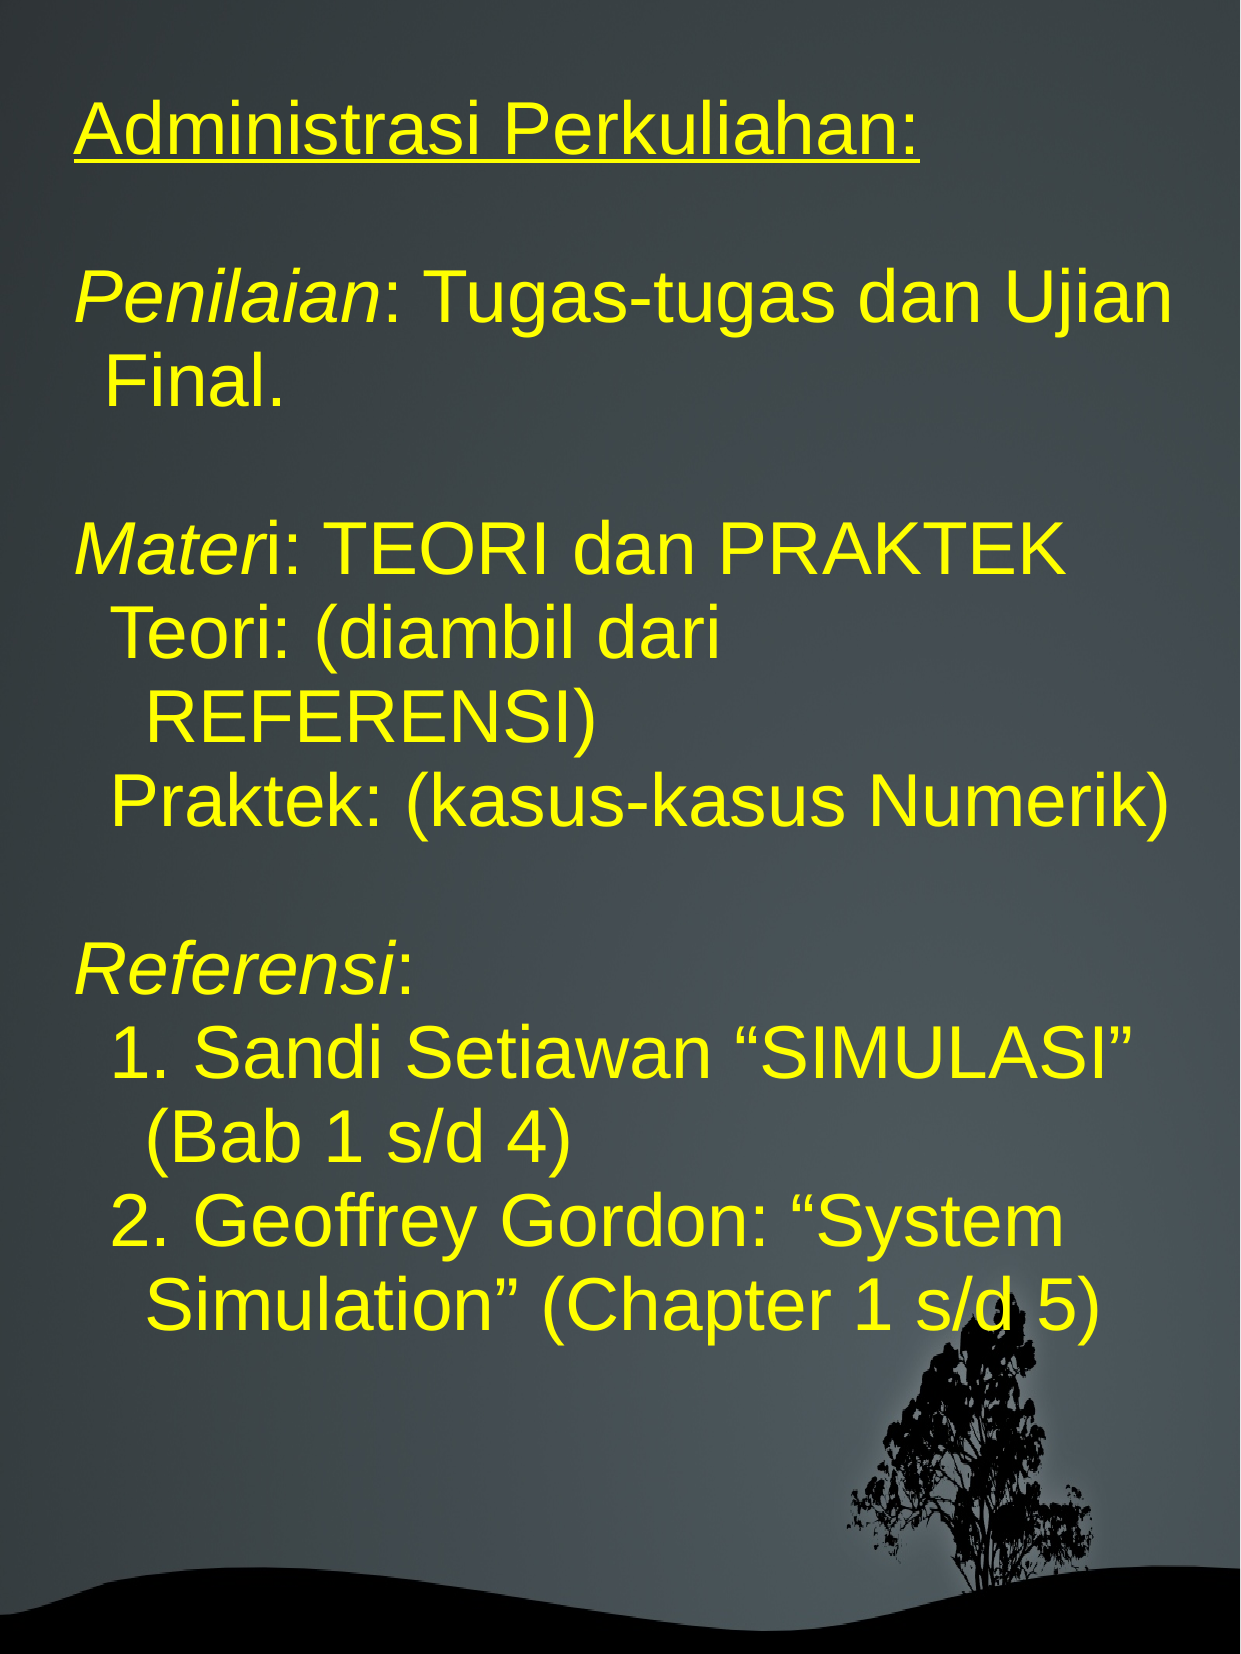

Administrasi Perkuliahan:
Penilaian: Tugas-tugas dan Ujian Final.
Materi: TEORI dan PRAKTEK
Teori: (diambil dari REFERENSI)
Praktek: (kasus-kasus Numerik)
Referensi:
1. Sandi Setiawan “SIMULASI” (Bab 1 s/d 4)
2. Geoffrey Gordon: “System Simulation” (Chapter 1 s/d 5)